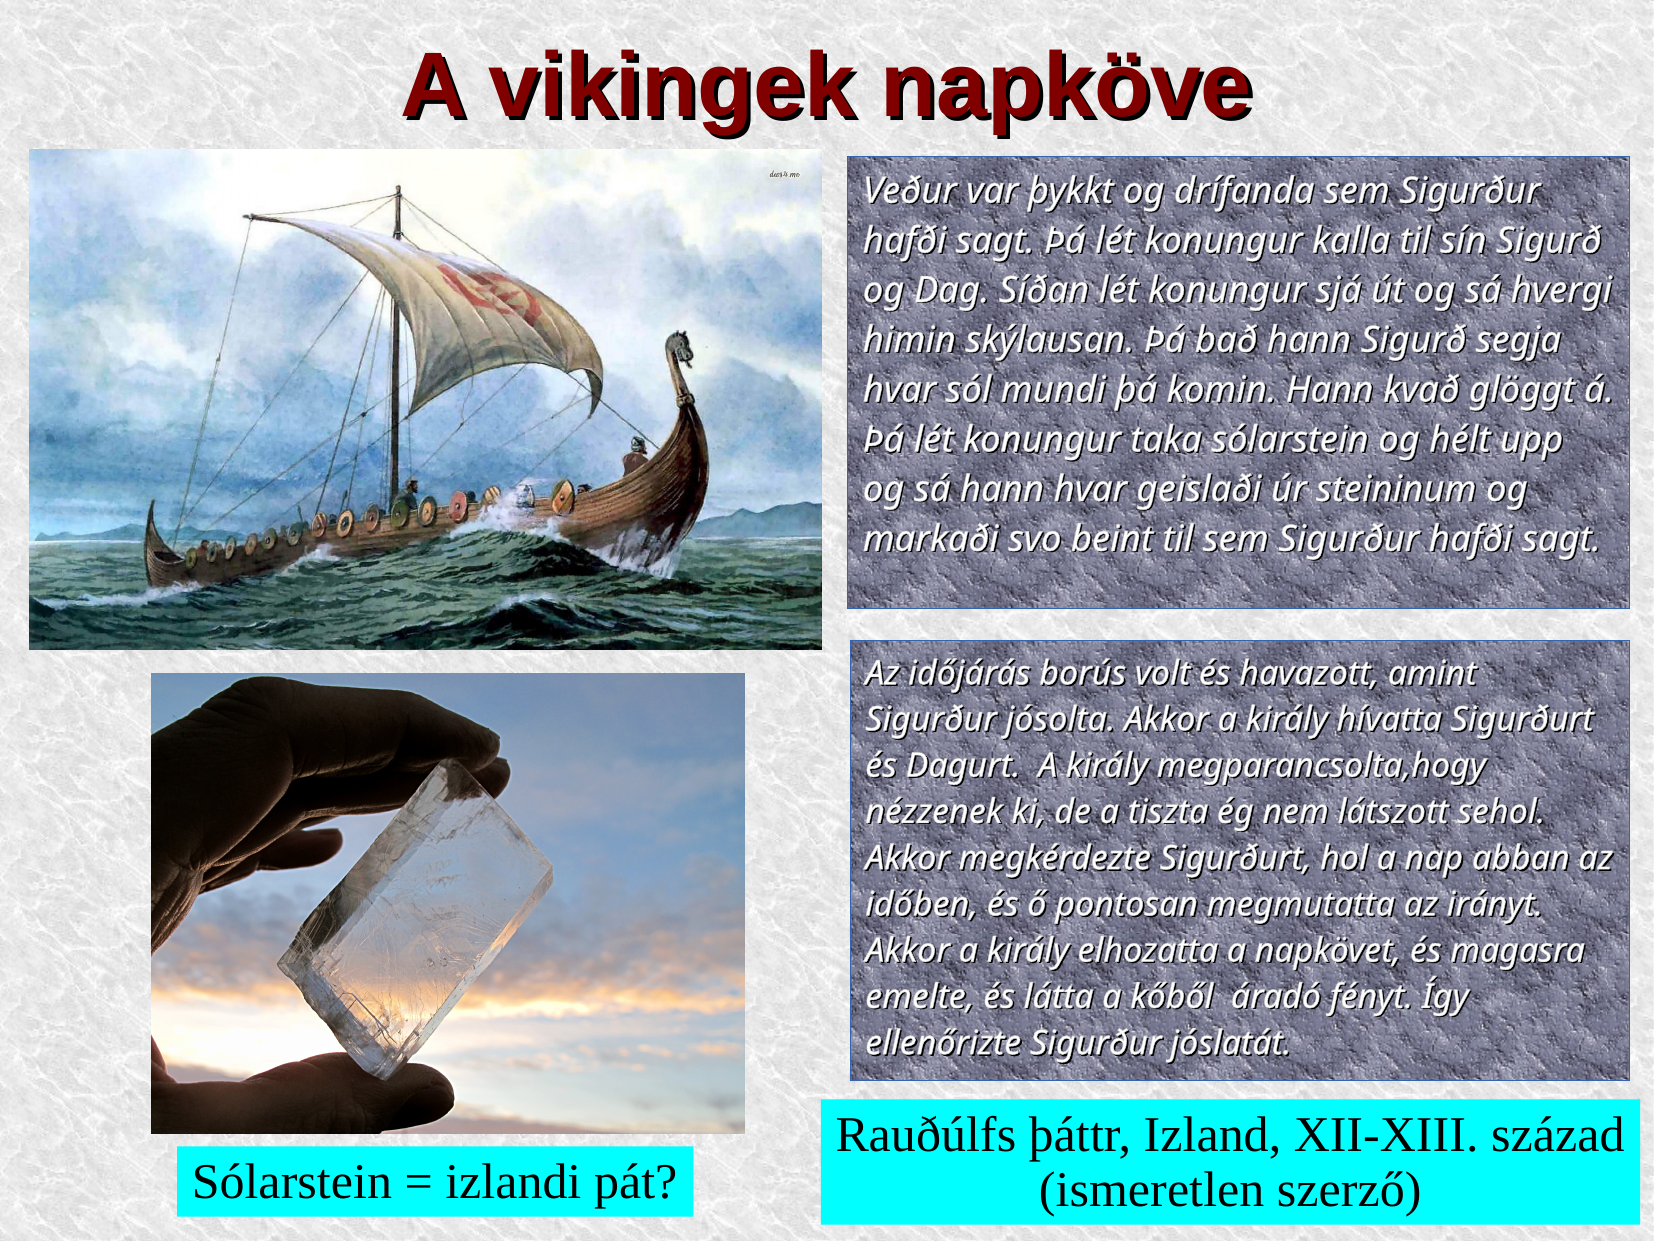

# A vikingek napköve
Veður var þykkt og drífanda sem Sigurður hafði sagt. Þá lét konungur kalla til sín Sigurð og Dag. Síðan lét konungur sjá út og sá hvergi himin skýlausan. Þá bað hann Sigurð segja hvar sól mundi þá komin. Hann kvað glöggt á. Þá lét konungur taka sólarstein og hélt upp og sá hann hvar geislaði úr steininum og markaði svo beint til sem Sigurður hafði sagt.
Az időjárás borús volt és havazott, amint Sigurður jósolta. Akkor a király hívatta Sigurðurt és Dagurt. A király megparancsolta,hogy nézzenek ki, de a tiszta ég nem látszott sehol. Akkor megkérdezte Sigurðurt, hol a nap abban az időben, és ő pontosan megmutatta az irányt. Akkor a király elhozatta a napkövet, és magasra emelte, és látta a kőből áradó fényt. Így ellenőrizte Sigurður jóslatát.
Rauðúlfs þáttr, Izland, XII-XIII. század
(ismeretlen szerző)
Sólarstein = izlandi pát?